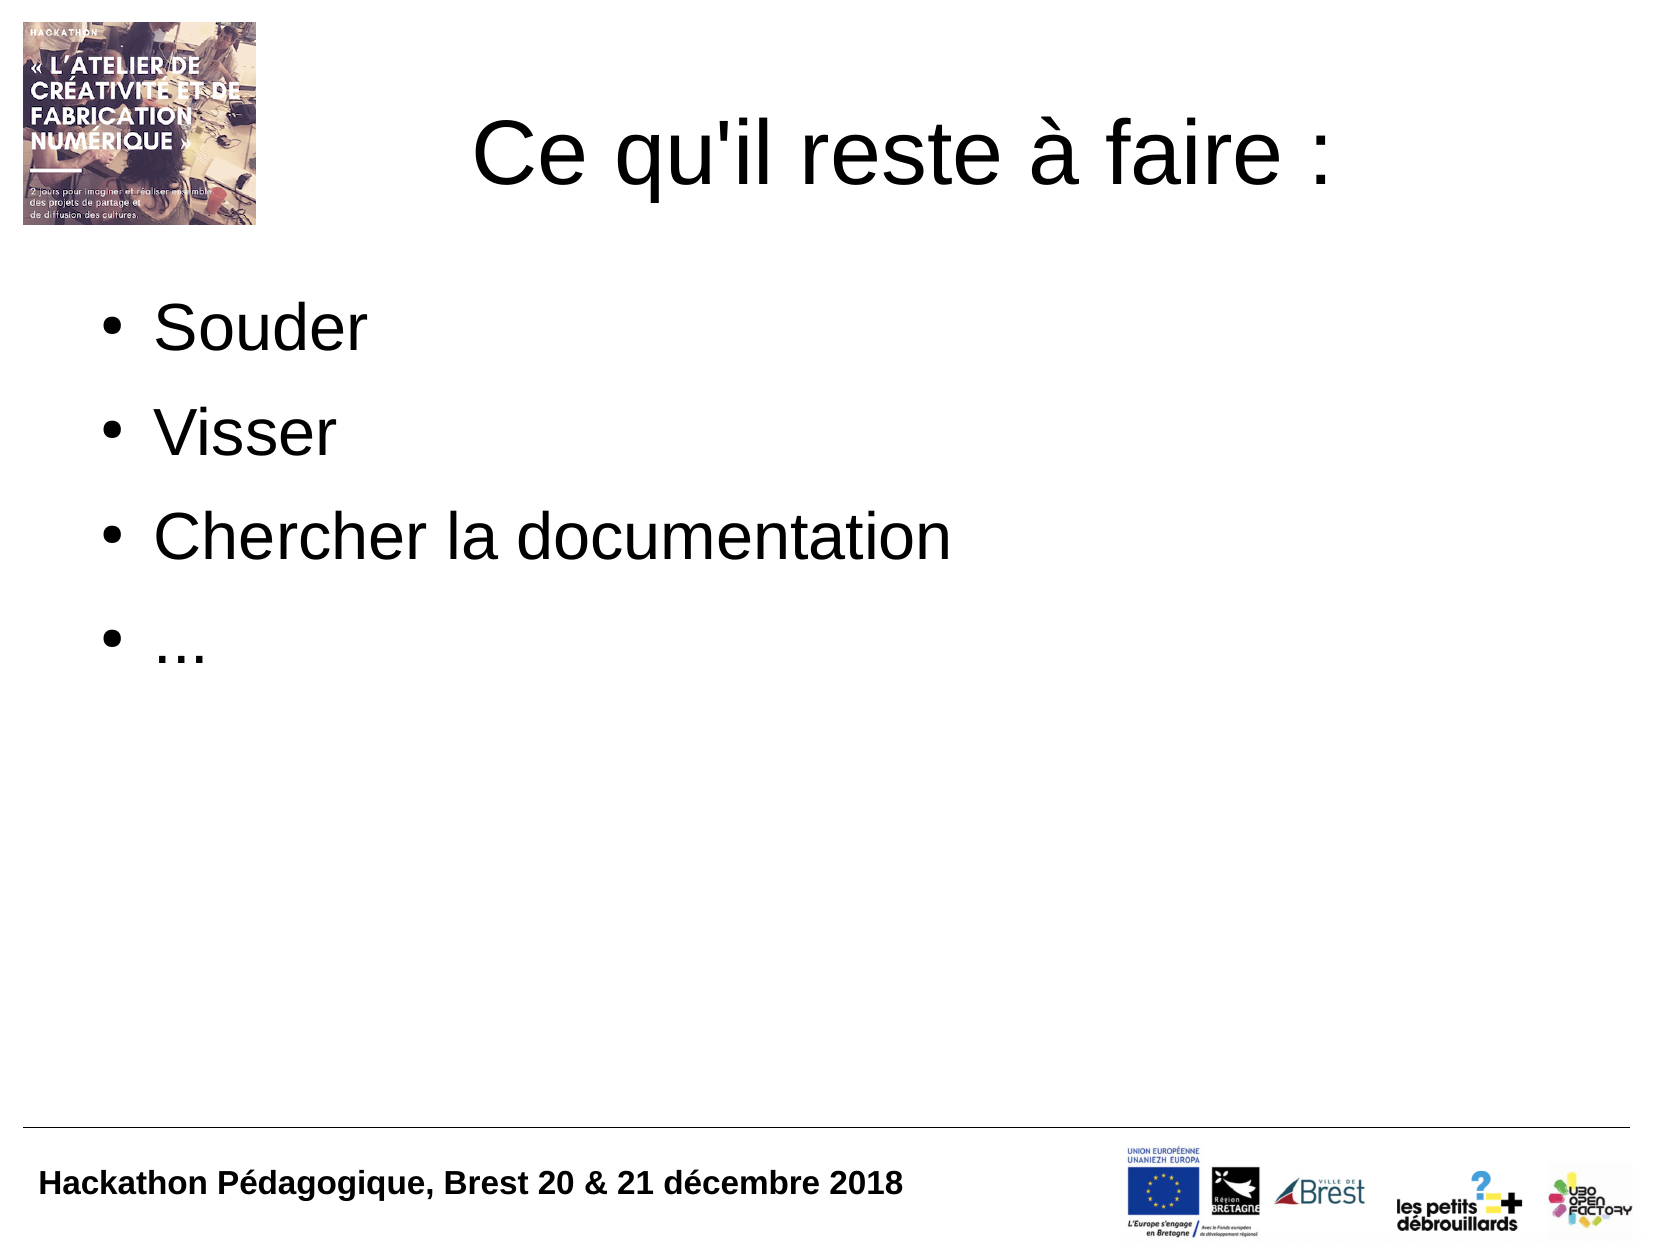

# Ce qu'il reste à faire :
Souder
Visser
Chercher la documentation
...
Hackathon Pédagogique, Brest 20 & 21 décembre 2018